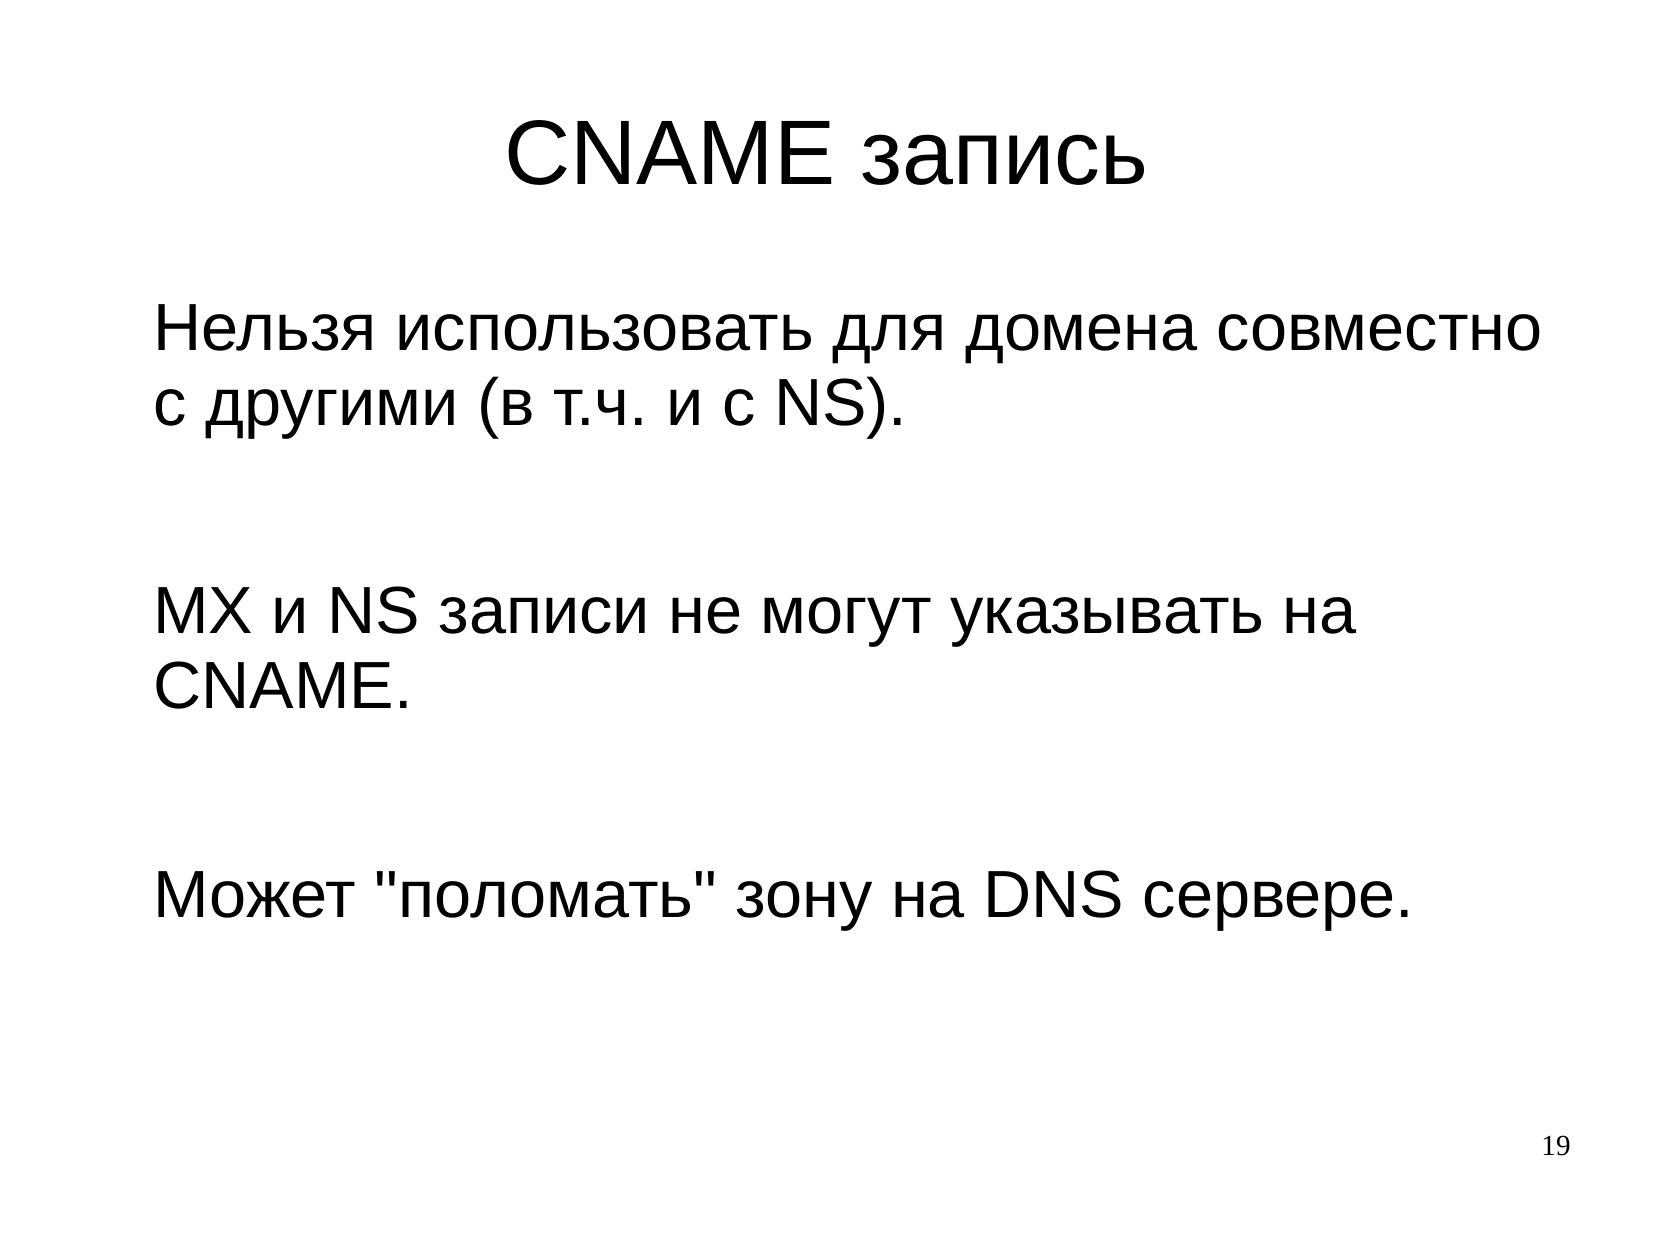

# CNAME запись
Нельзя использовать для домена совместно с другими (в т.ч. и с NS).
MX и NS записи не могут указывать на CNAME.
Может "поломать" зону на DNS сервере.
19